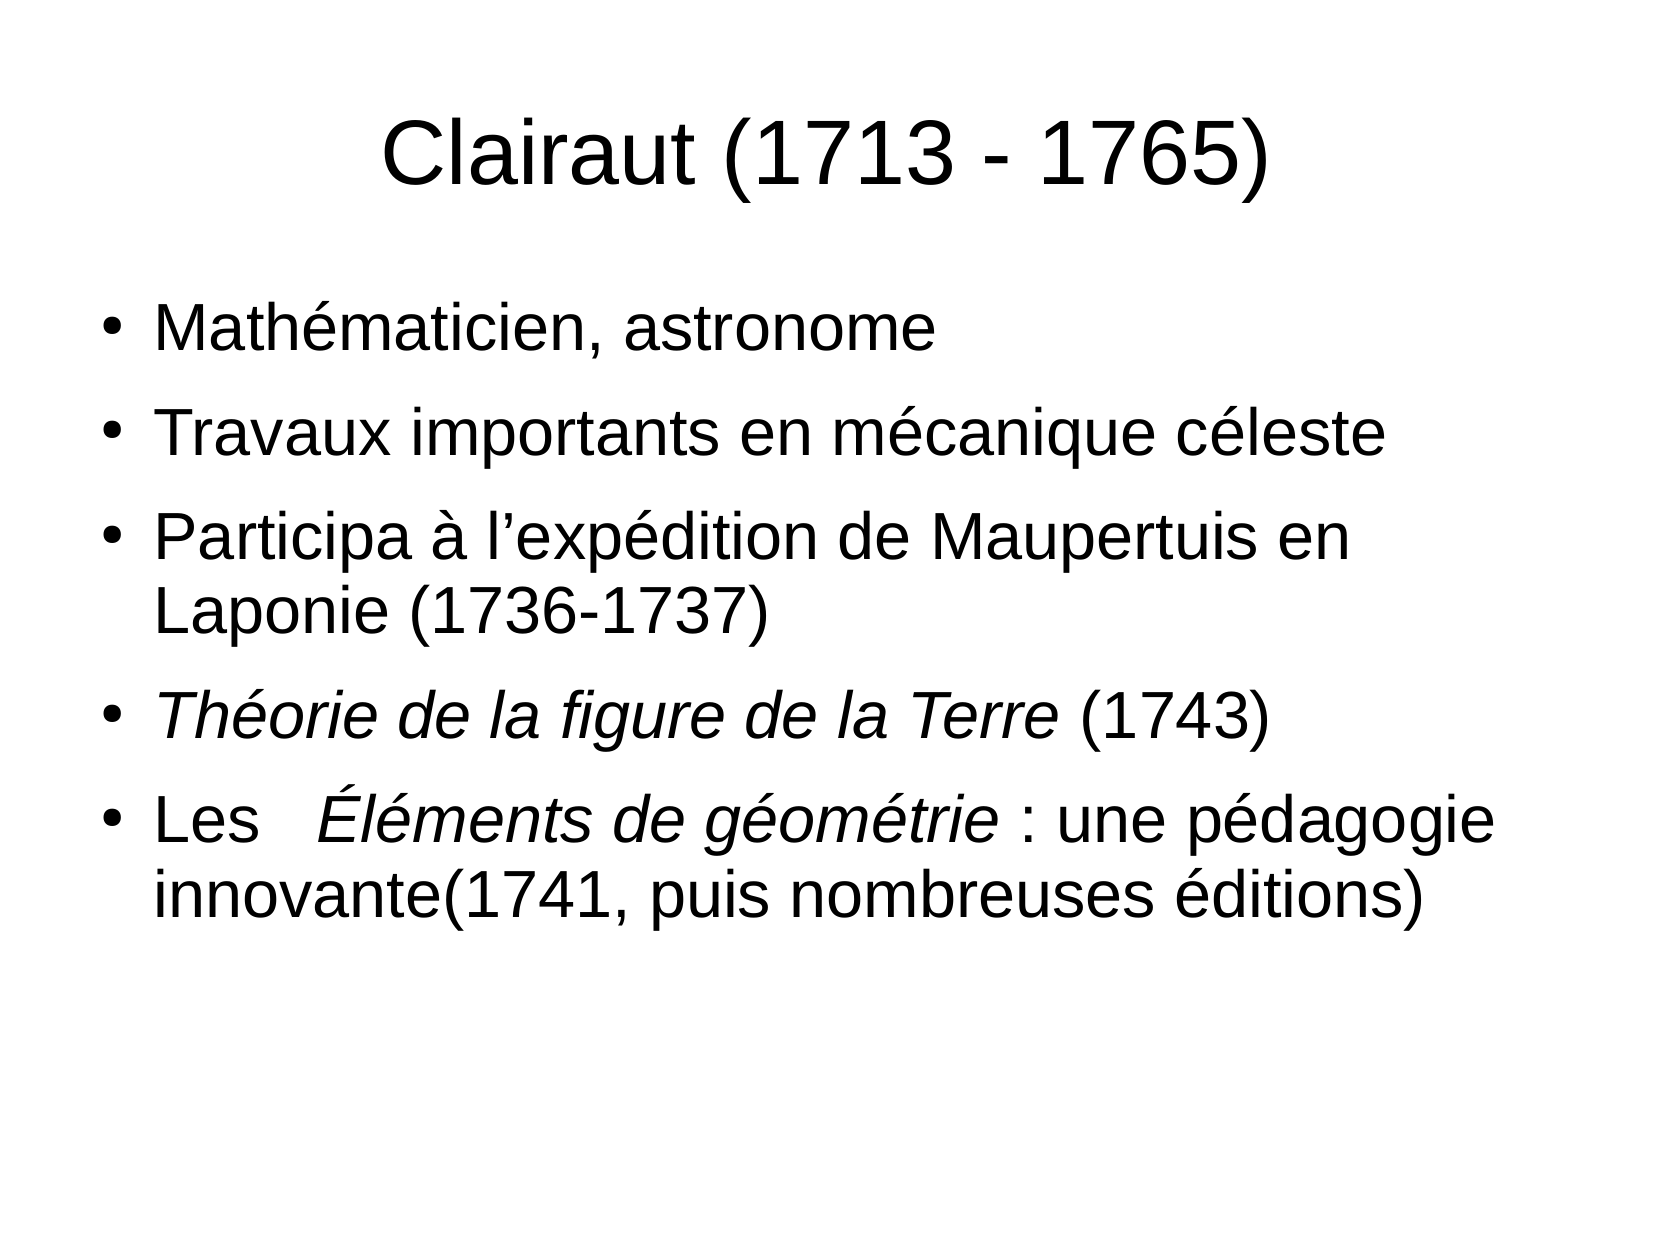

# Clairaut (1713 - 1765)
Mathématicien, astronome
Travaux importants en mécanique céleste
Participa à l’expédition de Maupertuis en Laponie (1736-1737)
Théorie de la figure de la Terre (1743)
Les Éléments de géométrie : une pédagogie innovante(1741, puis nombreuses éditions)